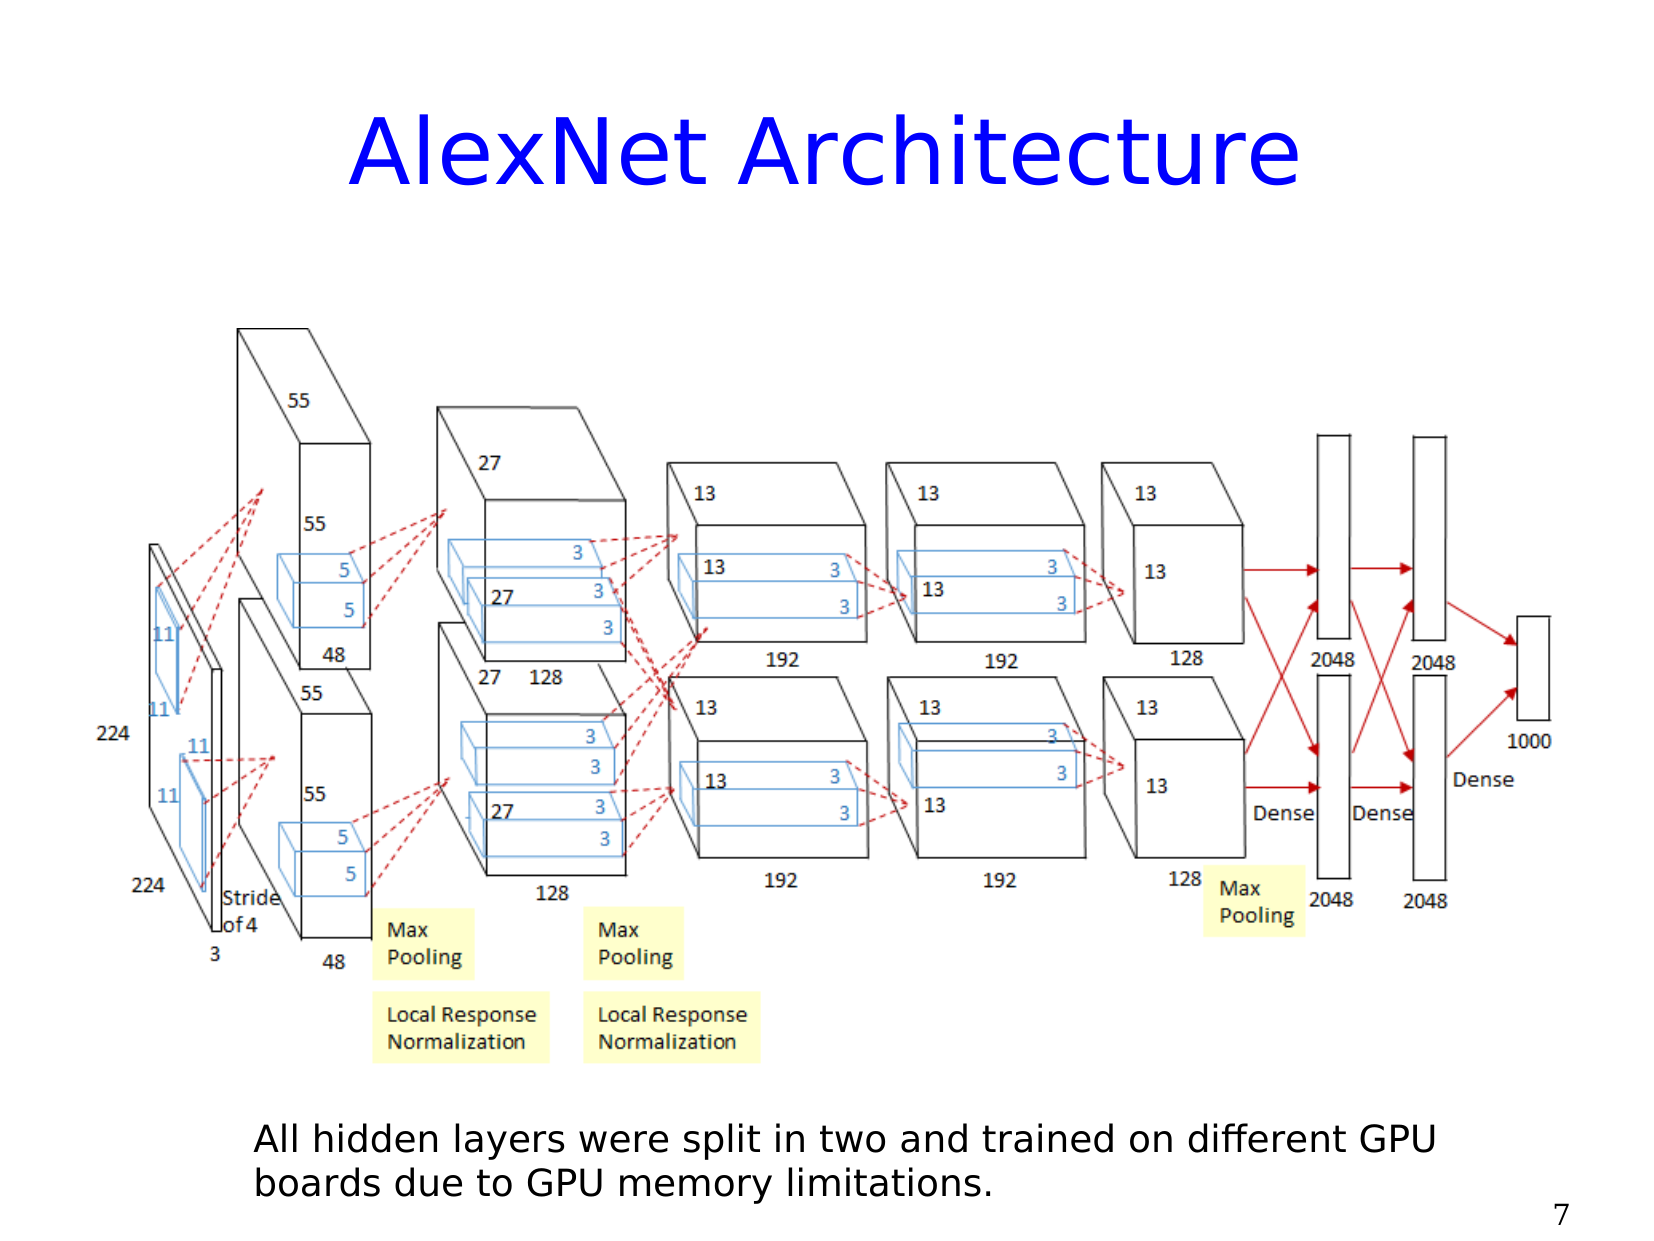

# AlexNet Architecture
All hidden layers were split in two and trained on different GPU boards due to GPU memory limitations.
7